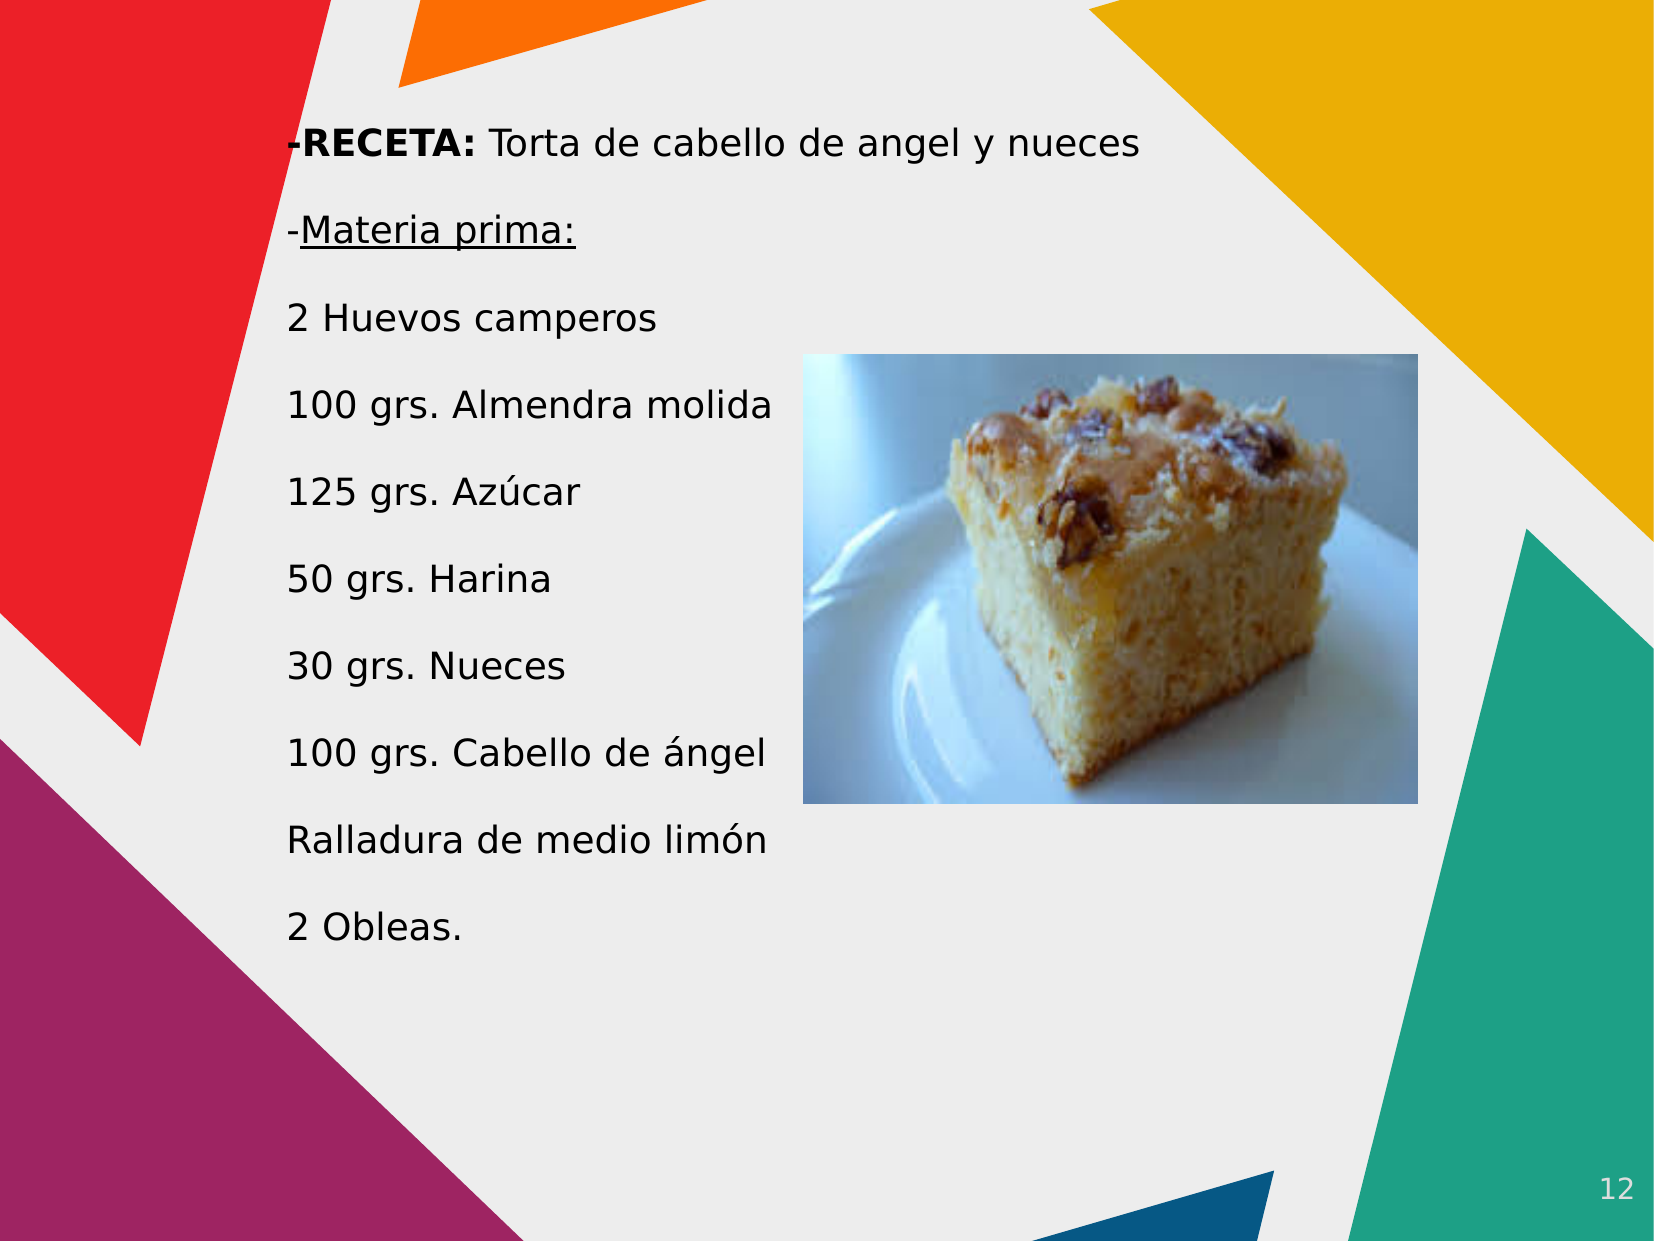

-RECETA: Torta de cabello de angel y nueces
-Materia prima:
2 Huevos camperos
100 grs. Almendra molida
125 grs. Azúcar
50 grs. Harina
30 grs. Nueces
100 grs. Cabello de ángel
Ralladura de medio limón
2 Obleas.
12